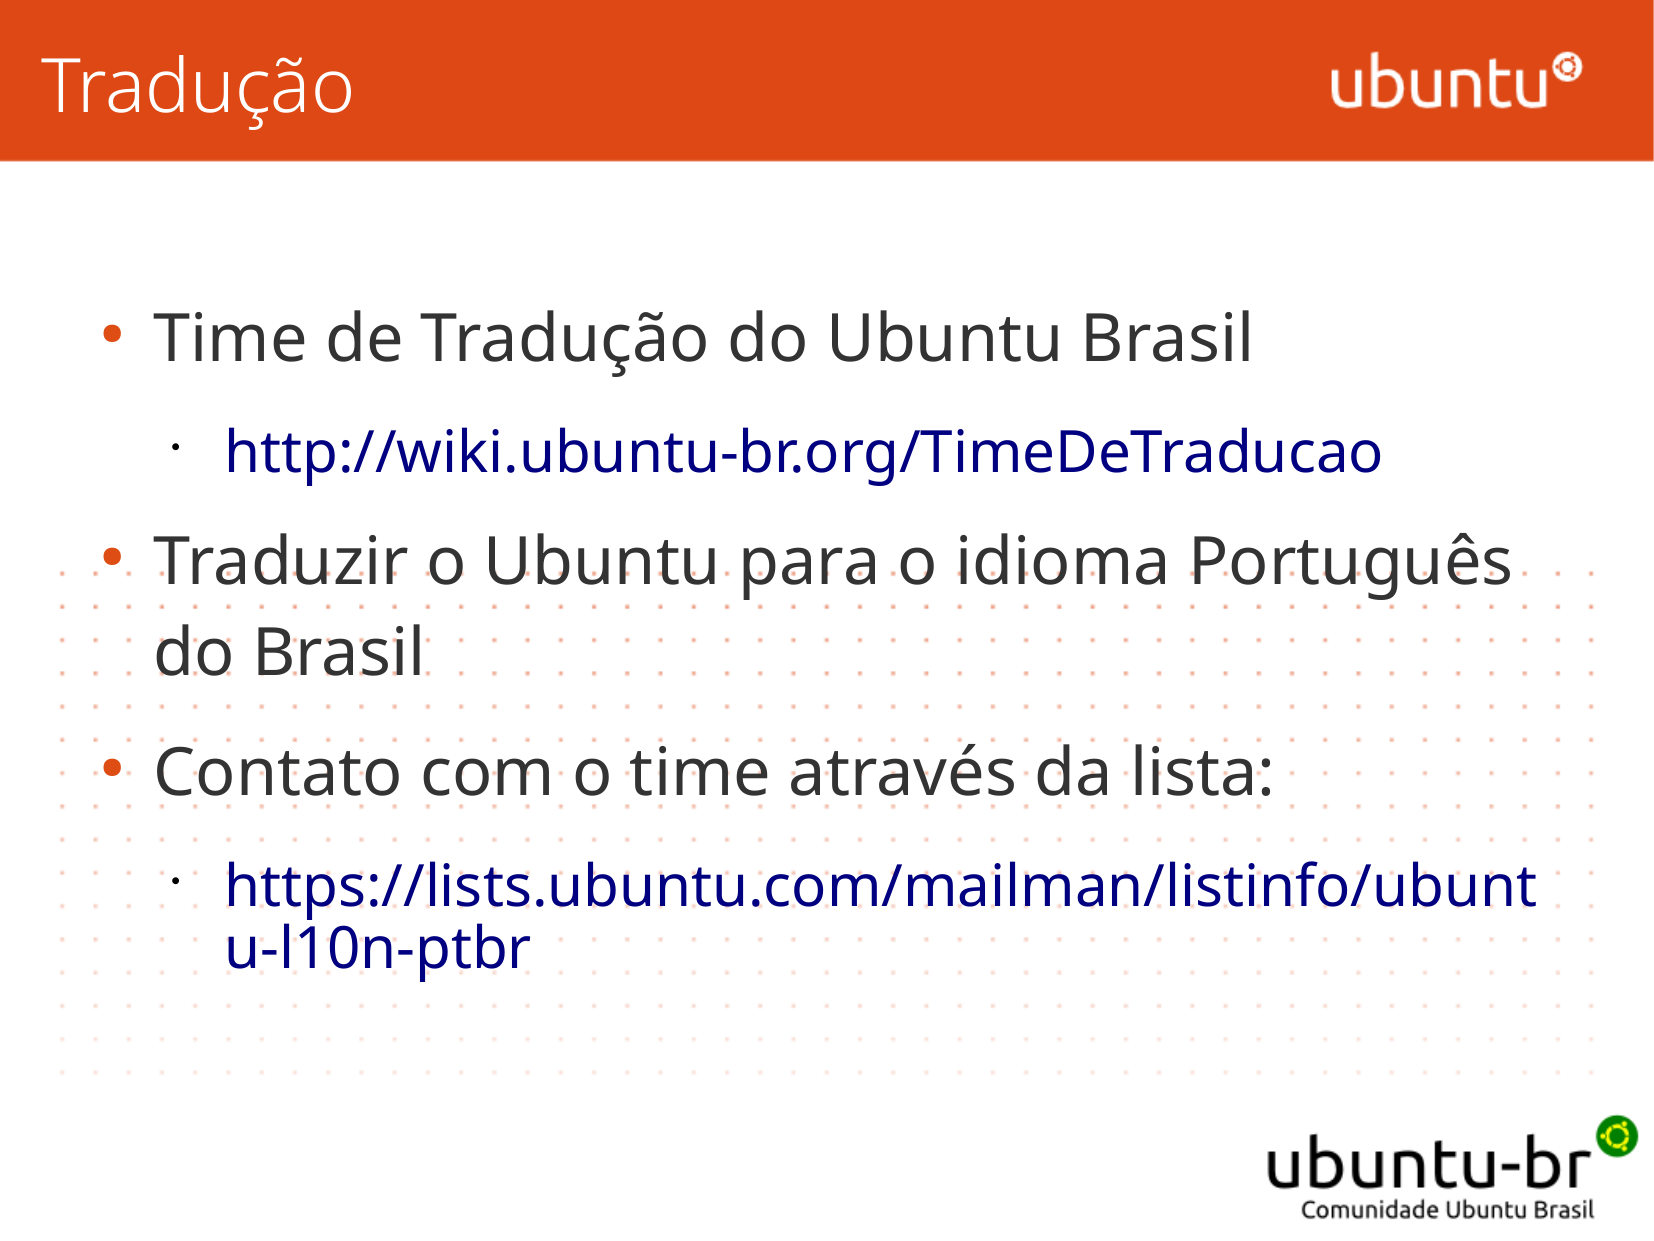

# Tradução
Time de Tradução do Ubuntu Brasil
http://wiki.ubuntu-br.org/TimeDeTraducao
Traduzir o Ubuntu para o idioma Português do Brasil
Contato com o time através da lista:
https://lists.ubuntu.com/mailman/listinfo/ubuntu-l10n-ptbr